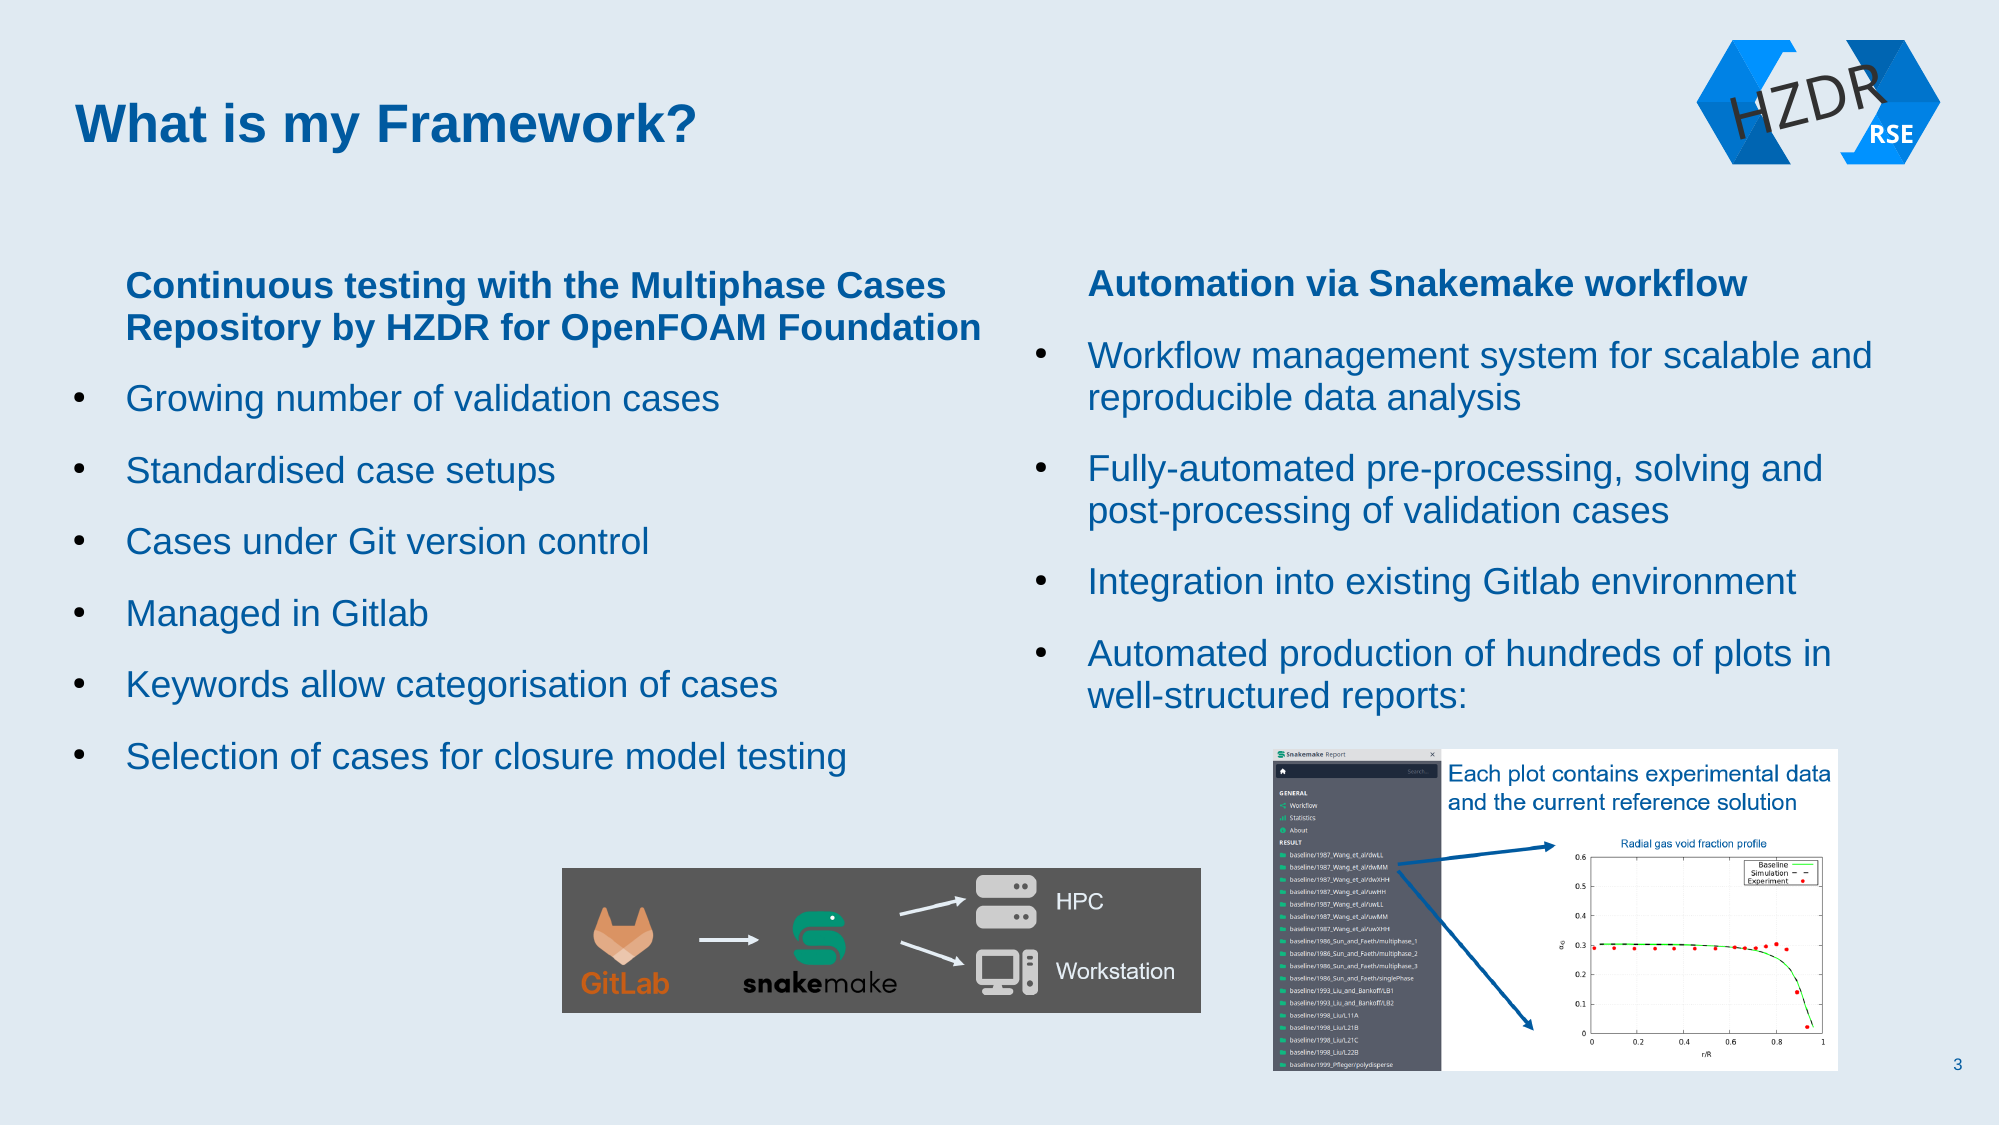

# What is my Framework?
Automation via Snakemake workflow
Workflow management system for scalable and reproducible data analysis
Fully-automated pre-processing, solving and post-processing of validation cases
Integration into existing Gitlab environment
Automated production of hundreds of plots in well-structured reports:
Continuous testing with the Multiphase Cases Repository by HZDR for OpenFOAM Foundation
Growing number of validation cases
Standardised case setups
Cases under Git version control
Managed in Gitlab
Keywords allow categorisation of cases
Selection of cases for closure model testing